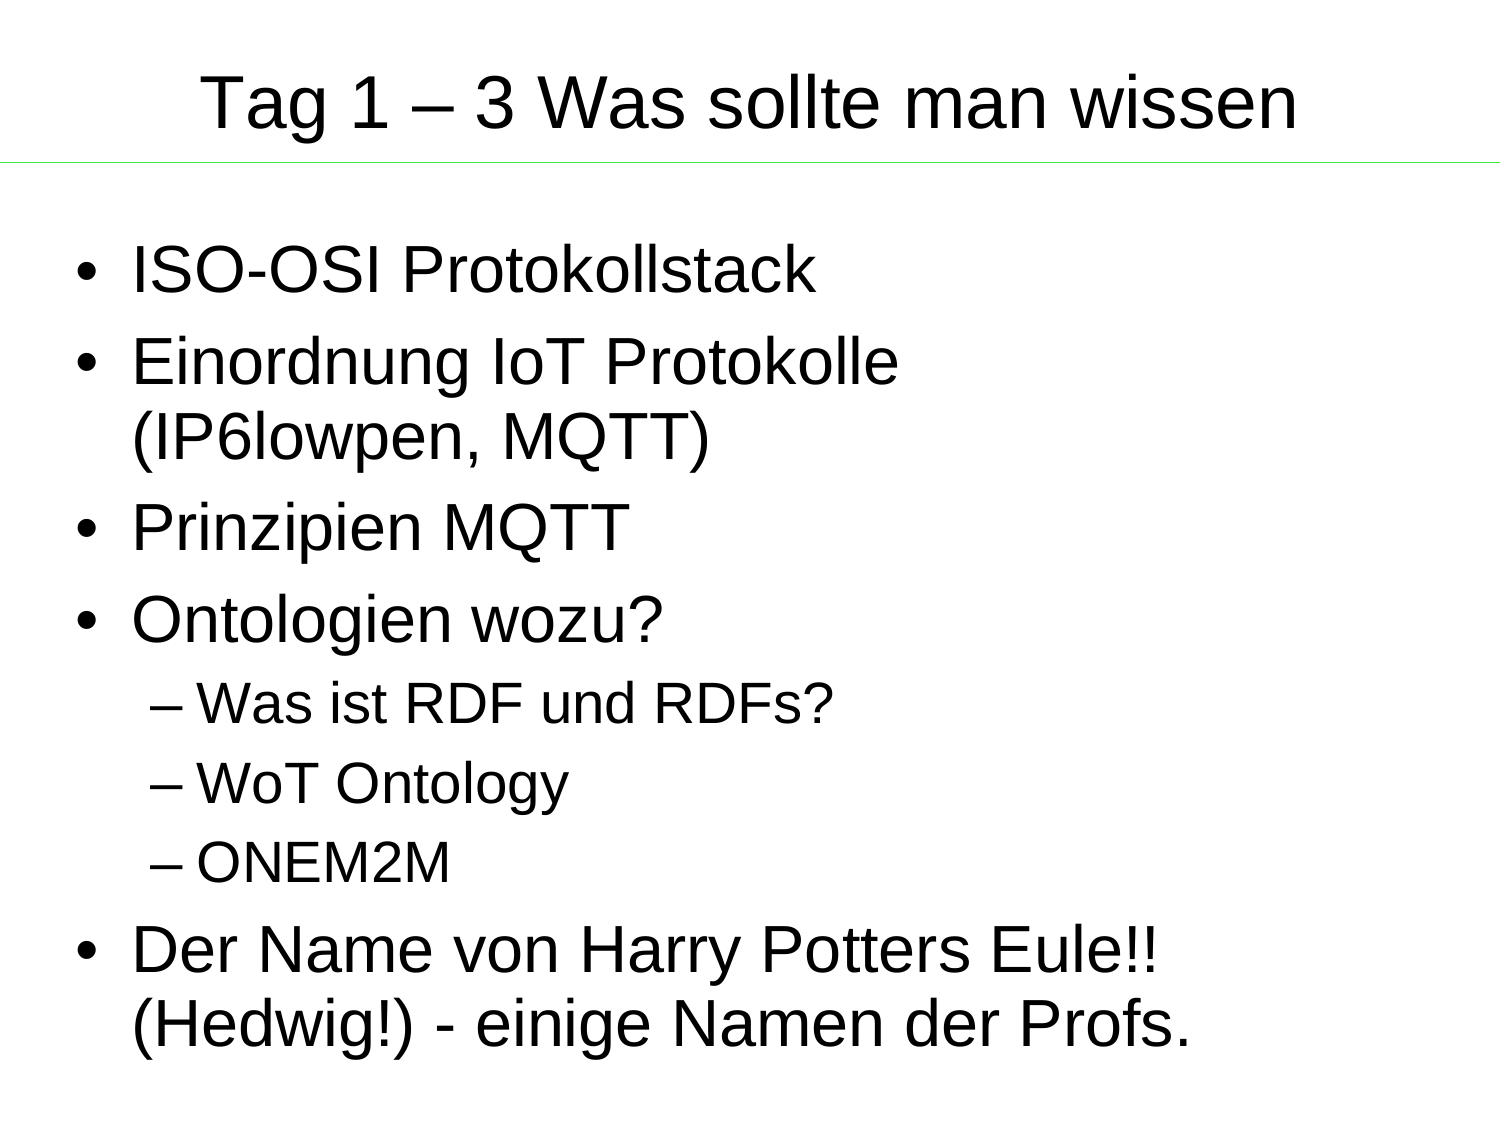

# Tag 1 – 3 Was sollte man wissen
ISO-OSI Protokollstack
Einordnung IoT Protokolle
(IP6lowpen, MQTT)
Prinzipien MQTT
Ontologien wozu?
Was ist RDF und RDFs?
WoT Ontology
ONEM2M
Der Name von Harry Potters Eule!! (Hedwig!) - einige Namen der Profs.